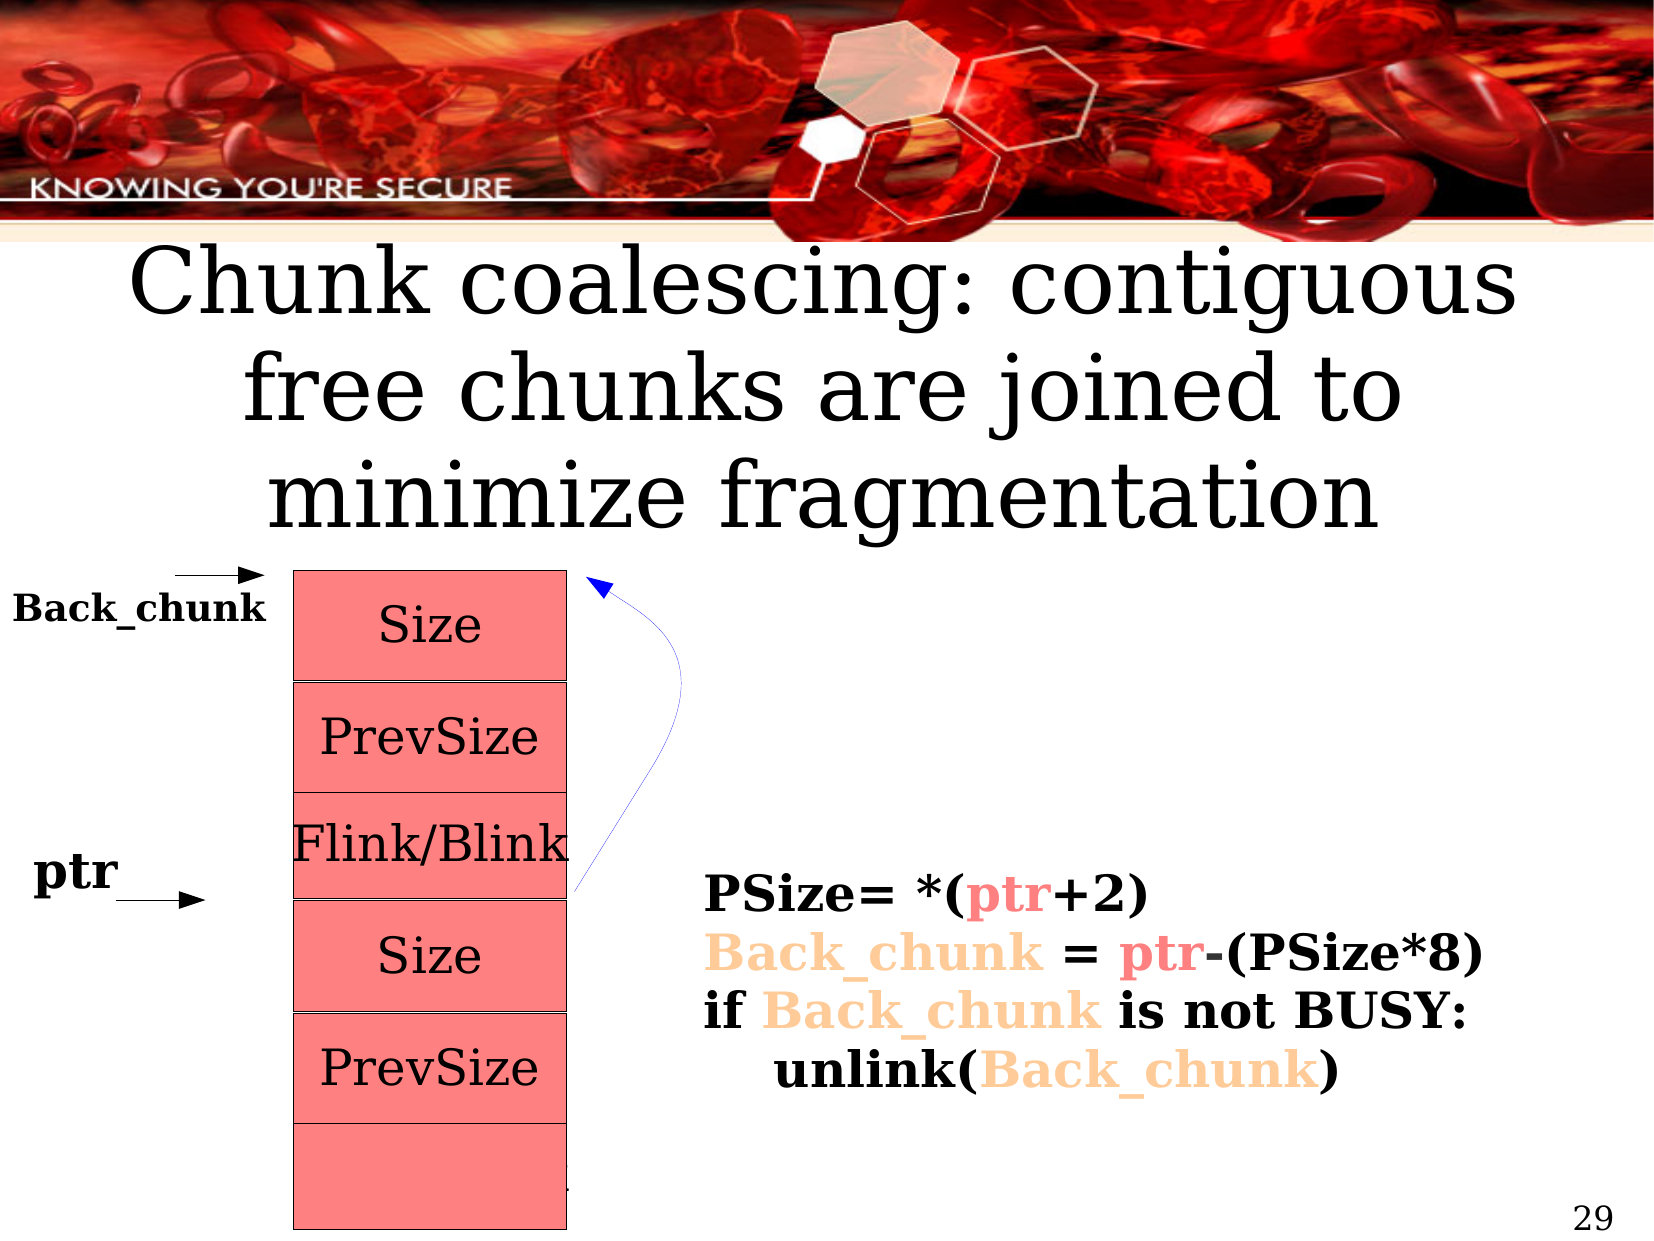

# Chunk coalescing: contiguous free chunks are joined to minimize fragmentation
Size
Back_chunk
PrevSize
Flink/Blink
Flink/Blink
ptr
PSize= *(ptr+2)
Back_chunk = ptr-(PSize*8)
if Back_chunk is not BUSY:
 unlink(Back_chunk)
Size
PrevSize
Flink/Blink